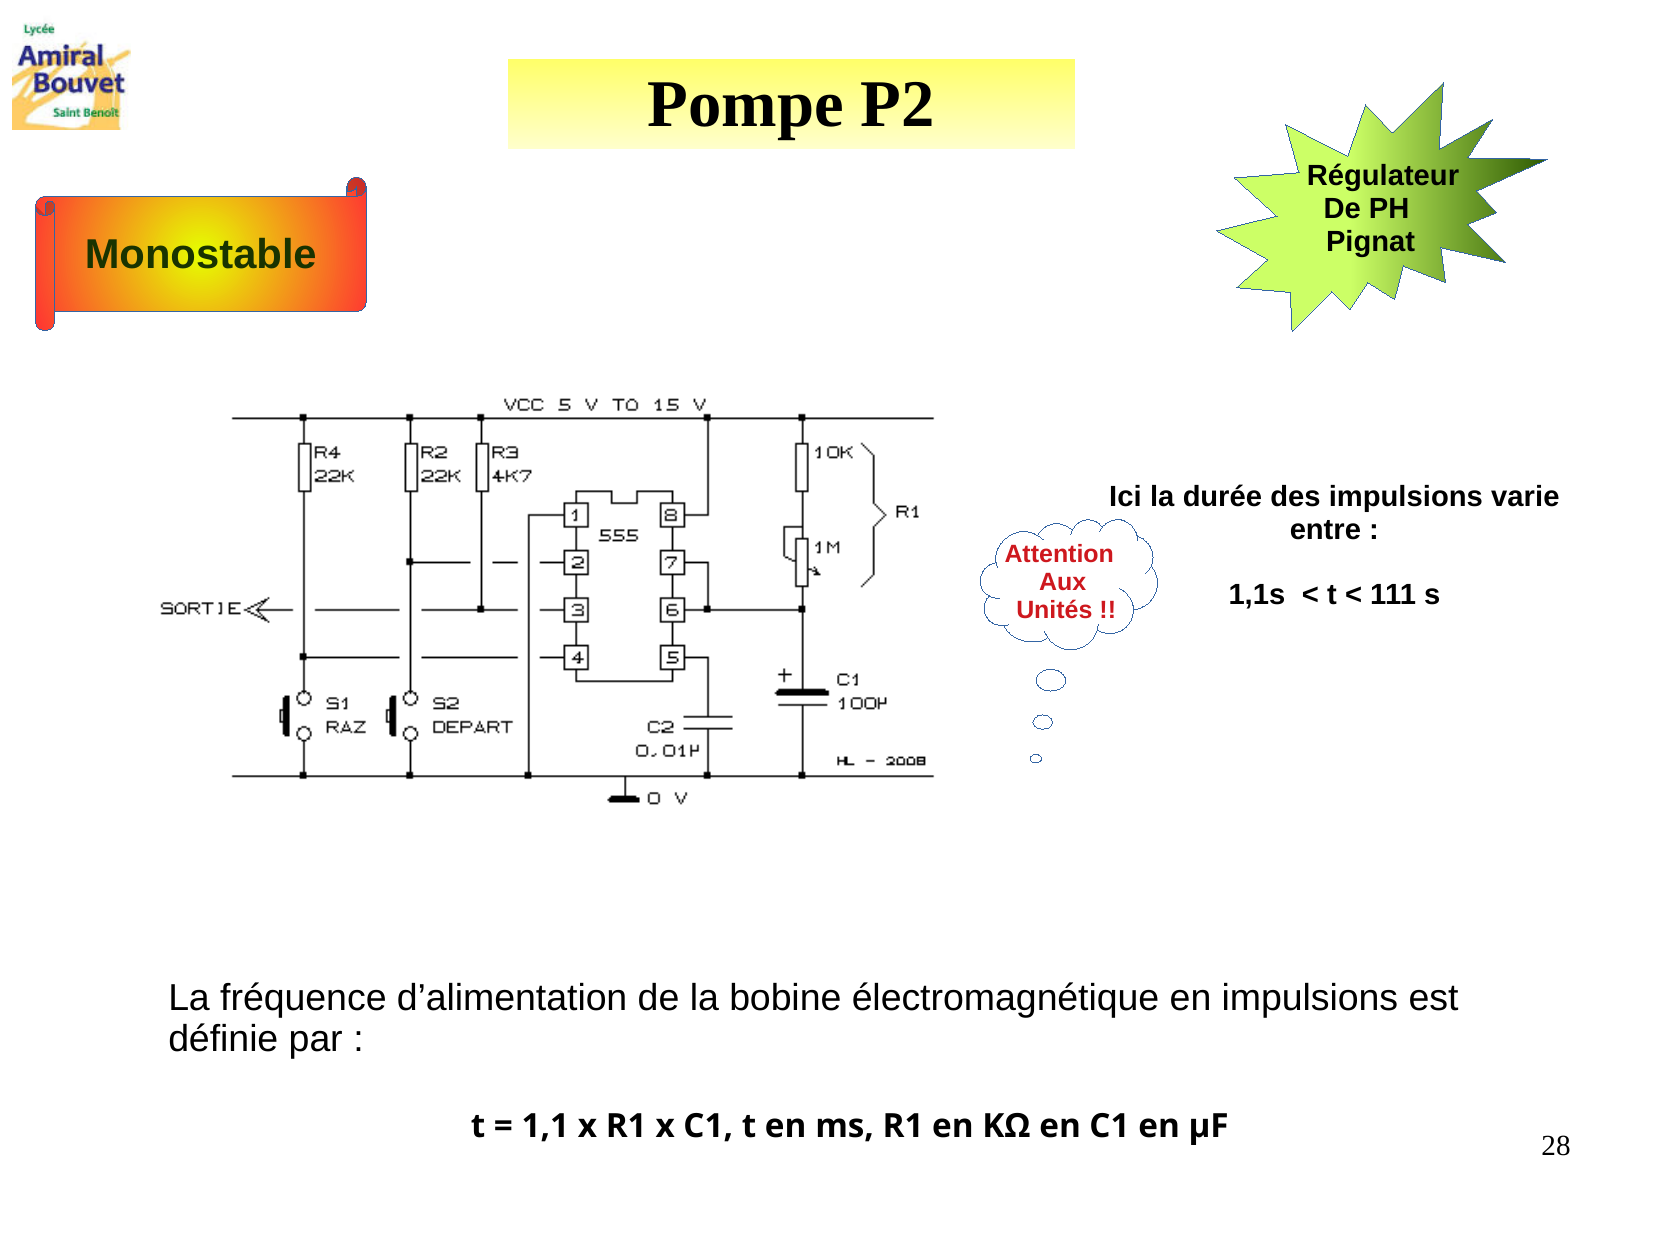

Pompe P2
 Régulateur
De PH
 Pignat
Monostable
Ici la durée des impulsions varie entre :
1,1s < t < 111 s
Attention
Aux
 Unités !!
La fréquence d’alimentation de la bobine électromagnétique en impulsions est définie par :
t = 1,1 x R1 x C1, t en ms, R1 en KΩ en C1 en µF
28